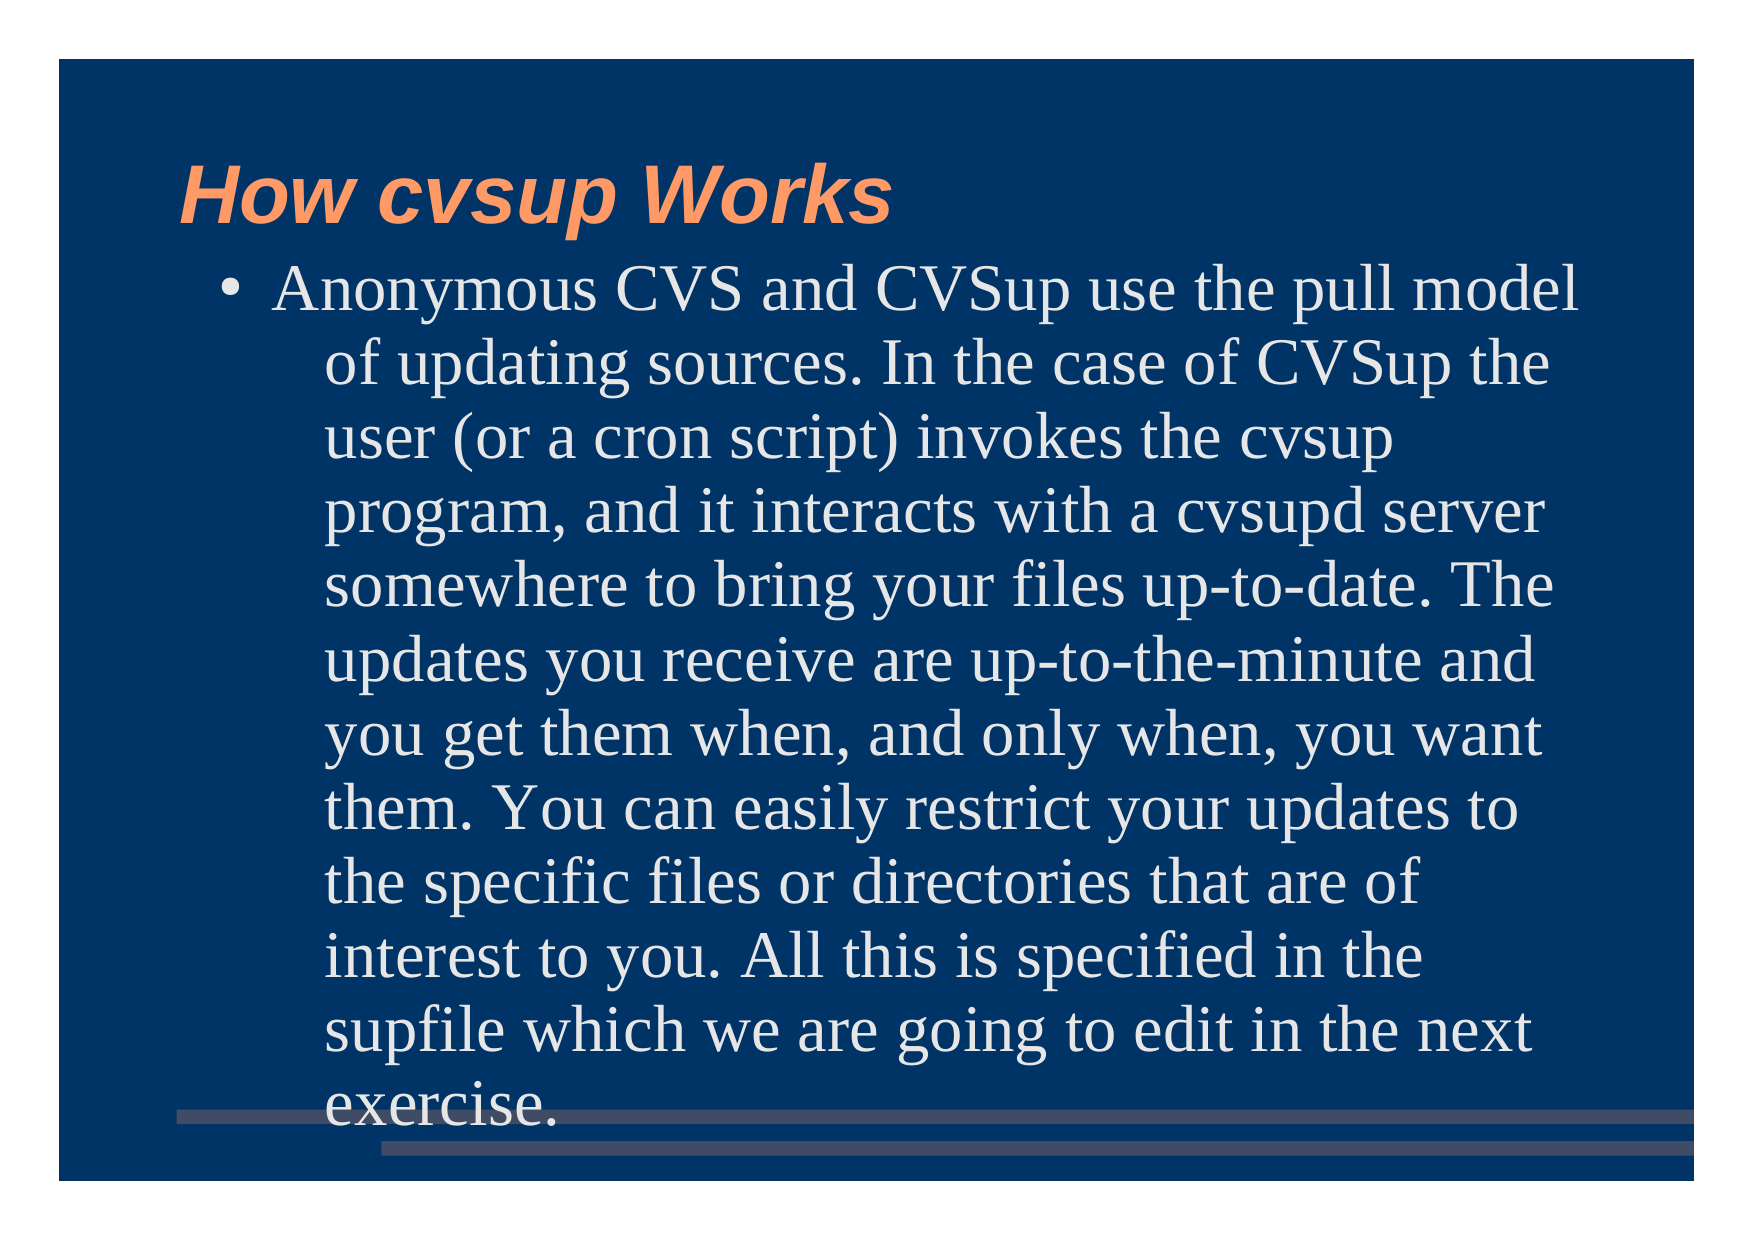

# How cvsup Works
Anonymous CVS and CVSup use the pull model of updating sources. In the case of CVSup the user (or a cron script) invokes the cvsup program, and it interacts with a cvsupd server somewhere to bring your files up-to-date. The updates you receive are up-to-the-minute and you get them when, and only when, you want them. You can easily restrict your updates to the specific files or directories that are of interest to you. All this is specified in the supfile which we are going to edit in the next exercise.